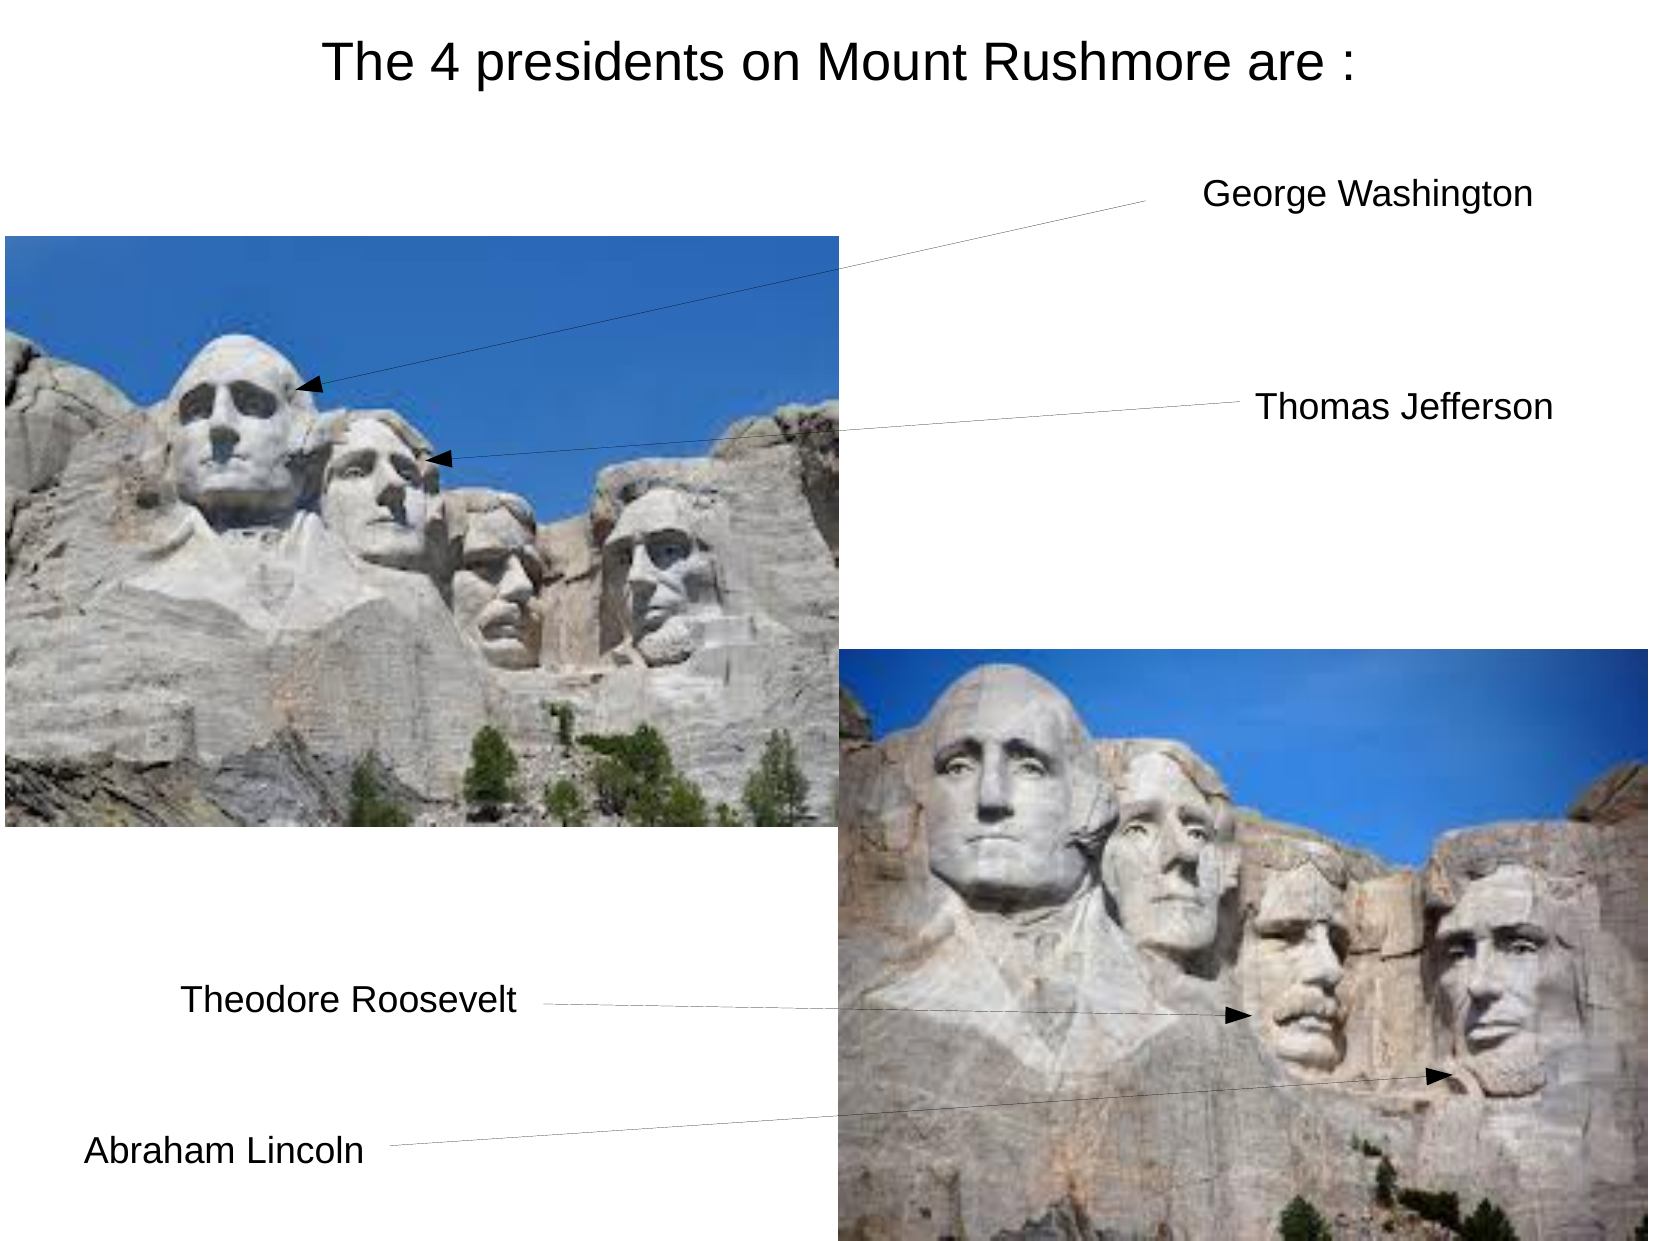

The 4 presidents on Mount Rushmore are :
George Washington
Thomas Jefferson
Theodore Roosevelt
Abraham Lincoln